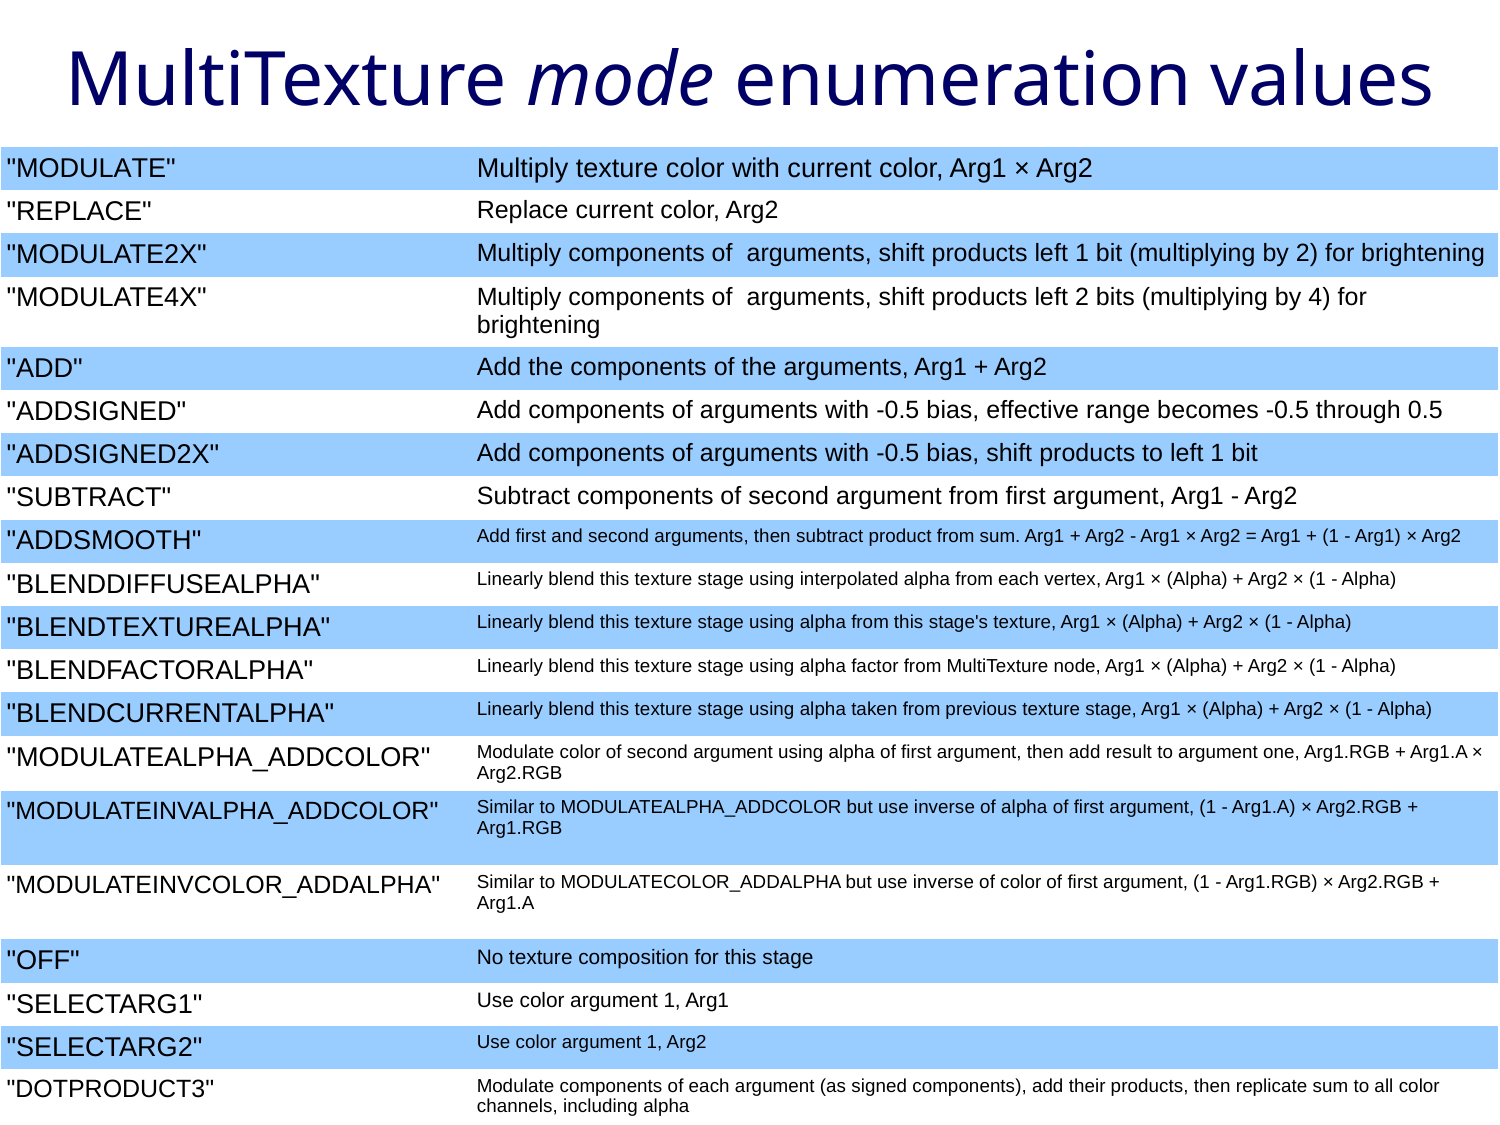

# MultiTexture mode enumeration values
| "MODULATE" | Multiply texture color with current color, Arg1 × Arg2 |
| --- | --- |
| "REPLACE" | Replace current color, Arg2 |
| "MODULATE2X" | Multiply components of arguments, shift products left 1 bit (multiplying by 2) for brightening |
| "MODULATE4X" | Multiply components of arguments, shift products left 2 bits (multiplying by 4) for brightening |
| "ADD" | Add the components of the arguments, Arg1 + Arg2 |
| "ADDSIGNED" | Add components of arguments with -0.5 bias, effective range becomes -0.5 through 0.5 |
| "ADDSIGNED2X" | Add components of arguments with -0.5 bias, shift products to left 1 bit |
| "SUBTRACT" | Subtract components of second argument from first argument, Arg1 - Arg2 |
| "ADDSMOOTH" | Add first and second arguments, then subtract product from sum. Arg1 + Arg2 - Arg1 × Arg2 = Arg1 + (1 - Arg1) × Arg2 |
| "BLENDDIFFUSEALPHA" | Linearly blend this texture stage using interpolated alpha from each vertex, Arg1 × (Alpha) + Arg2 × (1 - Alpha) |
| "BLENDTEXTUREALPHA" | Linearly blend this texture stage using alpha from this stage's texture, Arg1 × (Alpha) + Arg2 × (1 - Alpha) |
| "BLENDFACTORALPHA" | Linearly blend this texture stage using alpha factor from MultiTexture node, Arg1 × (Alpha) + Arg2 × (1 - Alpha) |
| "BLENDCURRENTALPHA" | Linearly blend this texture stage using alpha taken from previous texture stage, Arg1 × (Alpha) + Arg2 × (1 - Alpha) |
| "MODULATEALPHA\_ADDCOLOR" | Modulate color of second argument using alpha of first argument, then add result to argument one, Arg1.RGB + Arg1.A × Arg2.RGB |
| "MODULATEINVALPHA\_ADDCOLOR" | Similar to MODULATEALPHA\_ADDCOLOR but use inverse of alpha of first argument, (1 - Arg1.A) × Arg2.RGB + Arg1.RGB |
| "MODULATEINVCOLOR\_ADDALPHA" | Similar to MODULATECOLOR\_ADDALPHA but use inverse of color of first argument, (1 - Arg1.RGB) × Arg2.RGB + Arg1.A |
| "OFF" | No texture composition for this stage |
| "SELECTARG1" | Use color argument 1, Arg1 |
| "SELECTARG2" | Use color argument 1, Arg2 |
| "DOTPRODUCT3" | Modulate components of each argument (as signed components), add their products, then replicate sum to all color channels, including alpha |